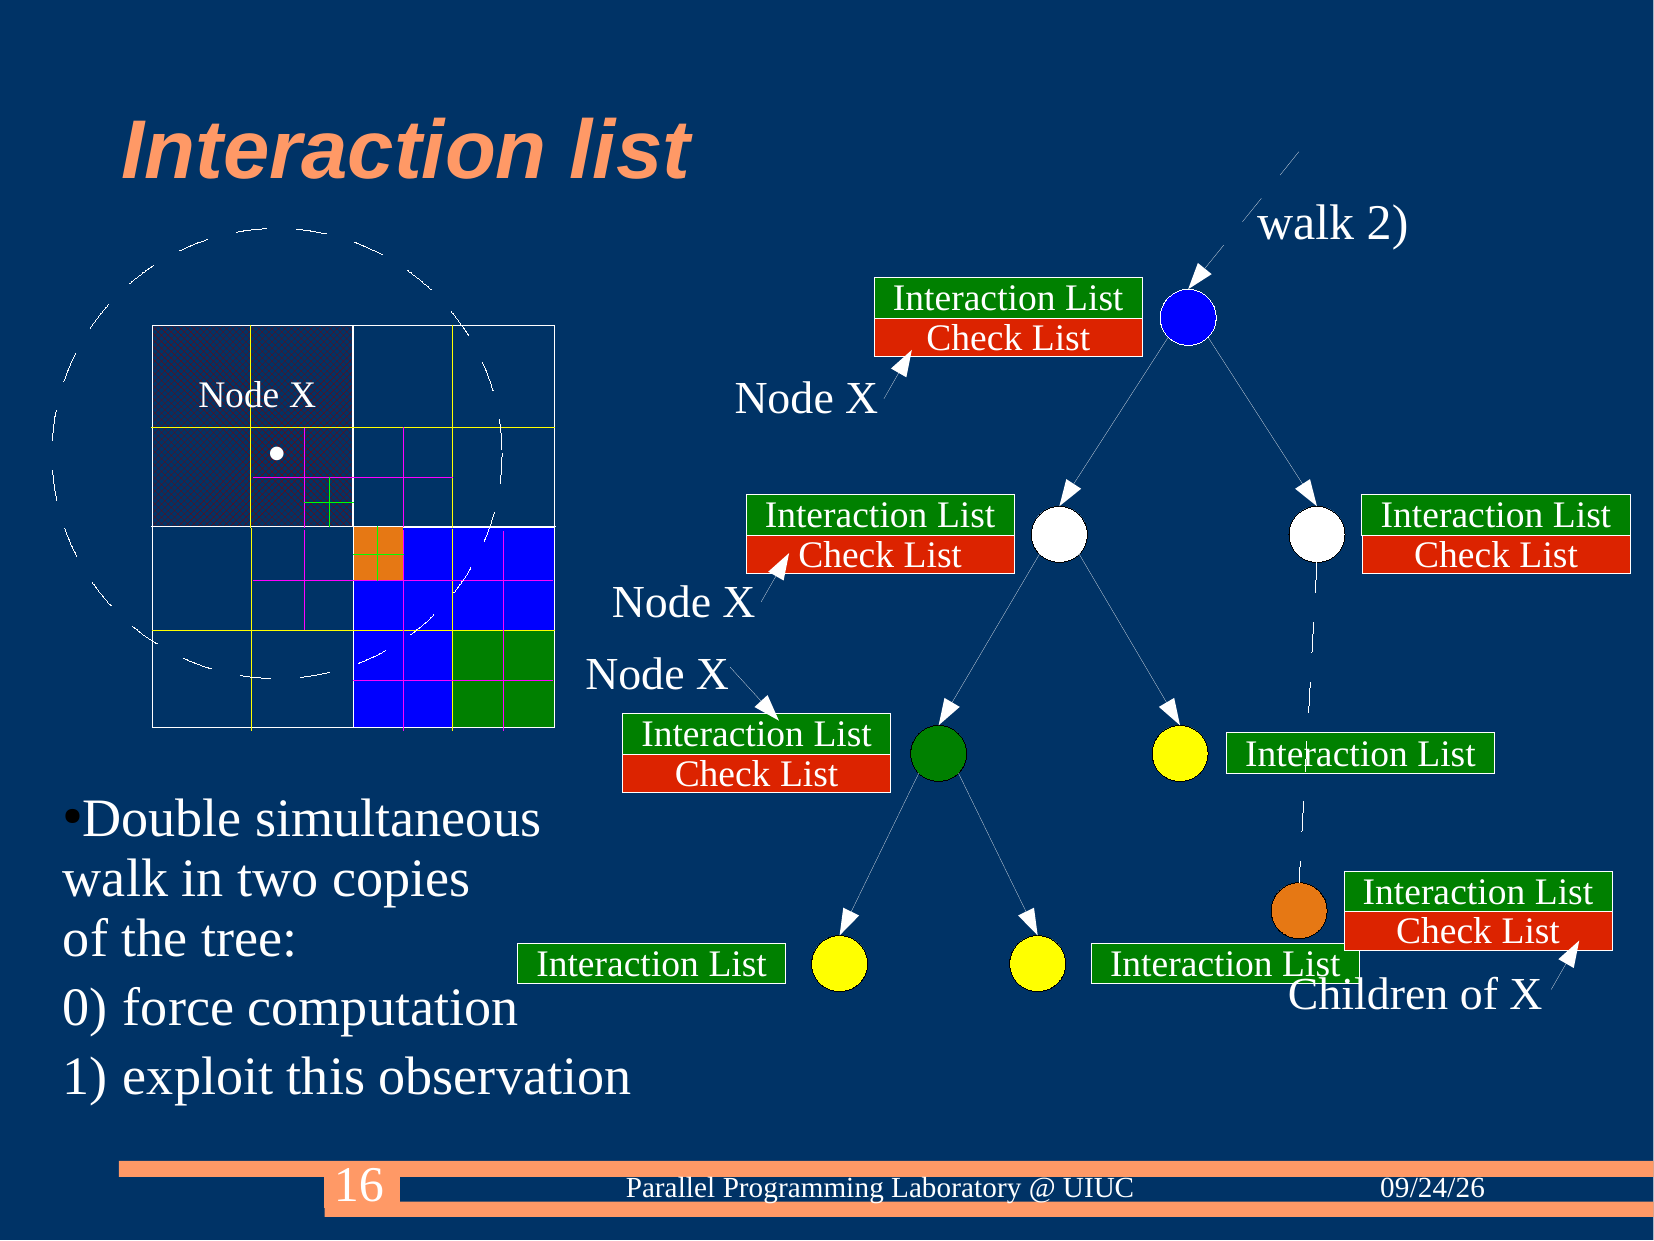

# Interaction list
walk 2)
•
Node X
Interaction List
Check List
Node X
Interaction List
Check List
Interaction List
Check List
Node X
Node X
Interaction List
Check List
Interaction List
Double simultaneous
walk in two copies
of the tree:
force computation
exploit this observation
Interaction List
Check List
Children of X
Interaction List
Interaction List
Parallel Programming Laboratory @ UIUC